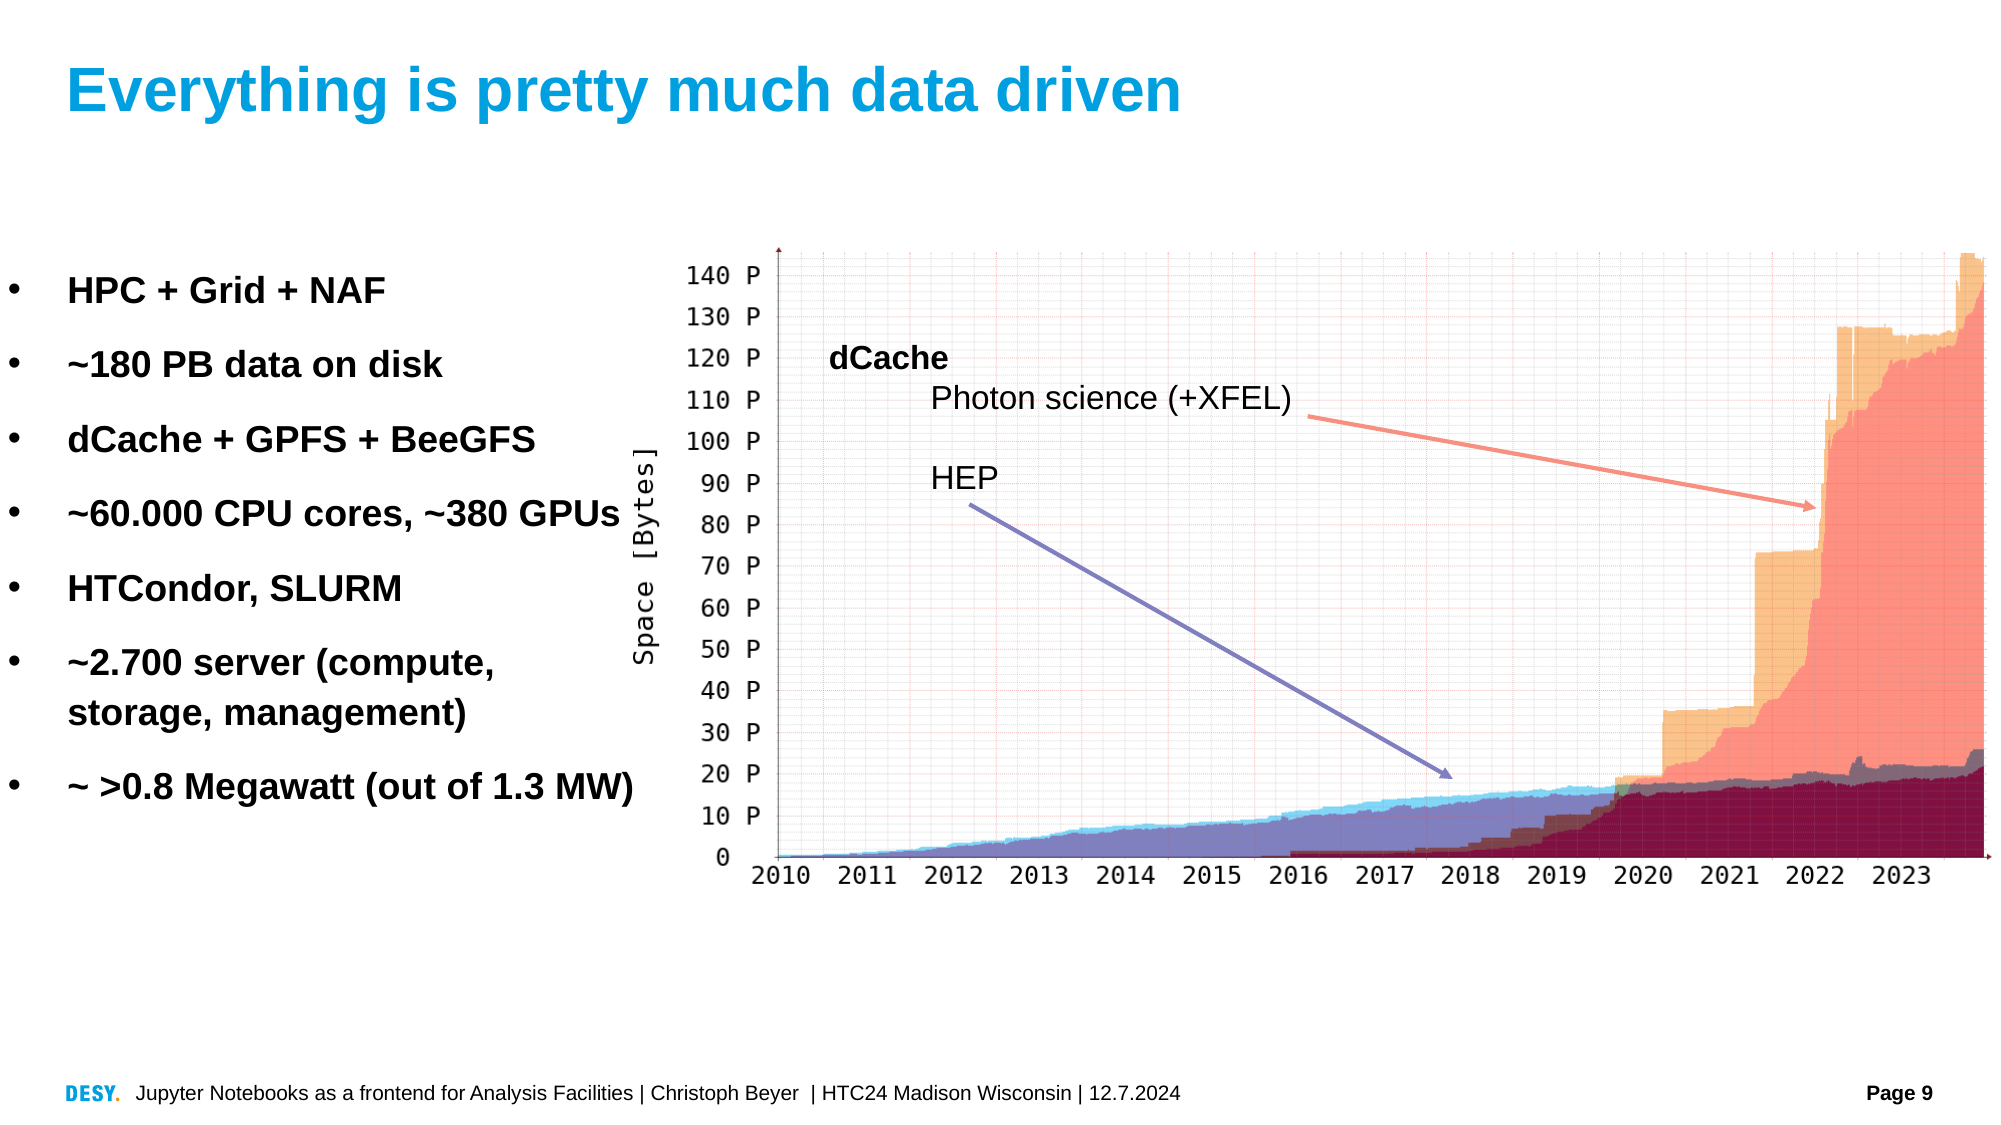

# Everything is pretty much data driven
HPC + Grid + NAF
~180 PB data on disk
dCache + GPFS + BeeGFS
~60.000 CPU cores, ~380 GPUs
HTCondor, SLURM
~2.700 server (compute, storage, management)
~ >0.8 Megawatt (out of 1.3 MW)
dCache
 Photon science (+XFEL)
 HEP
 Jupyter Notebooks as a frontend for Analysis Facilities | Christoph Beyer | HTC24 Madison Wisconsin | 12.7.2024